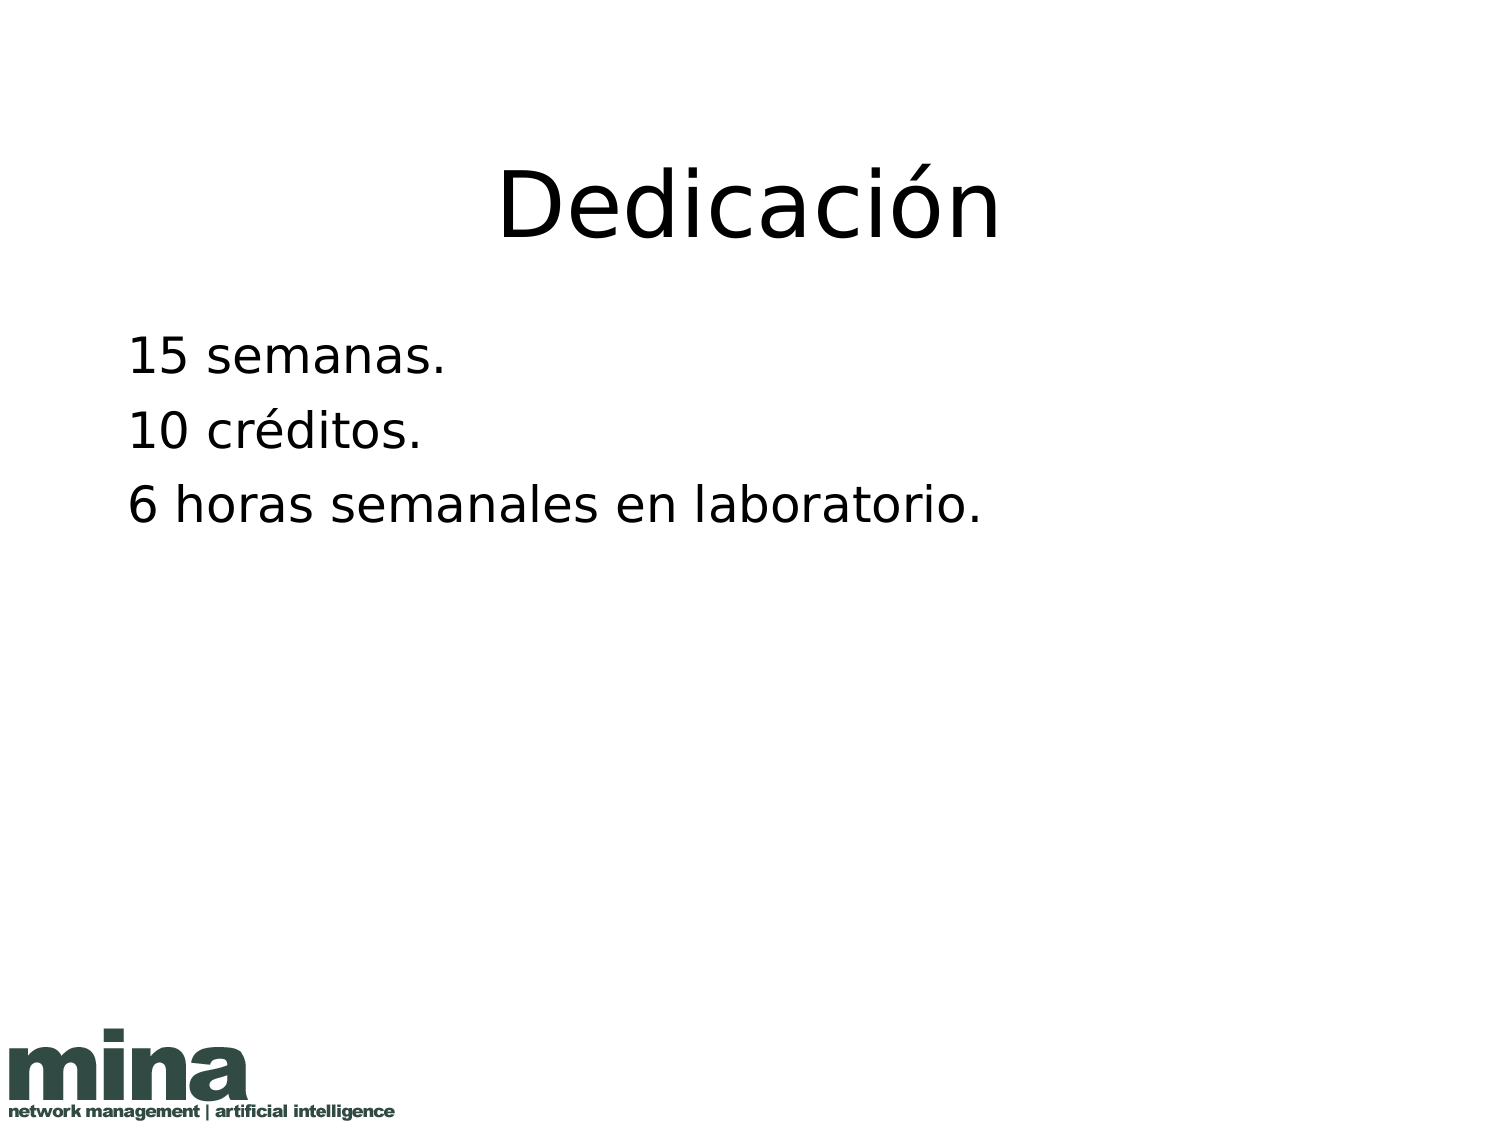

# Dedicación
15 semanas.
10 créditos.
6 horas semanales en laboratorio.